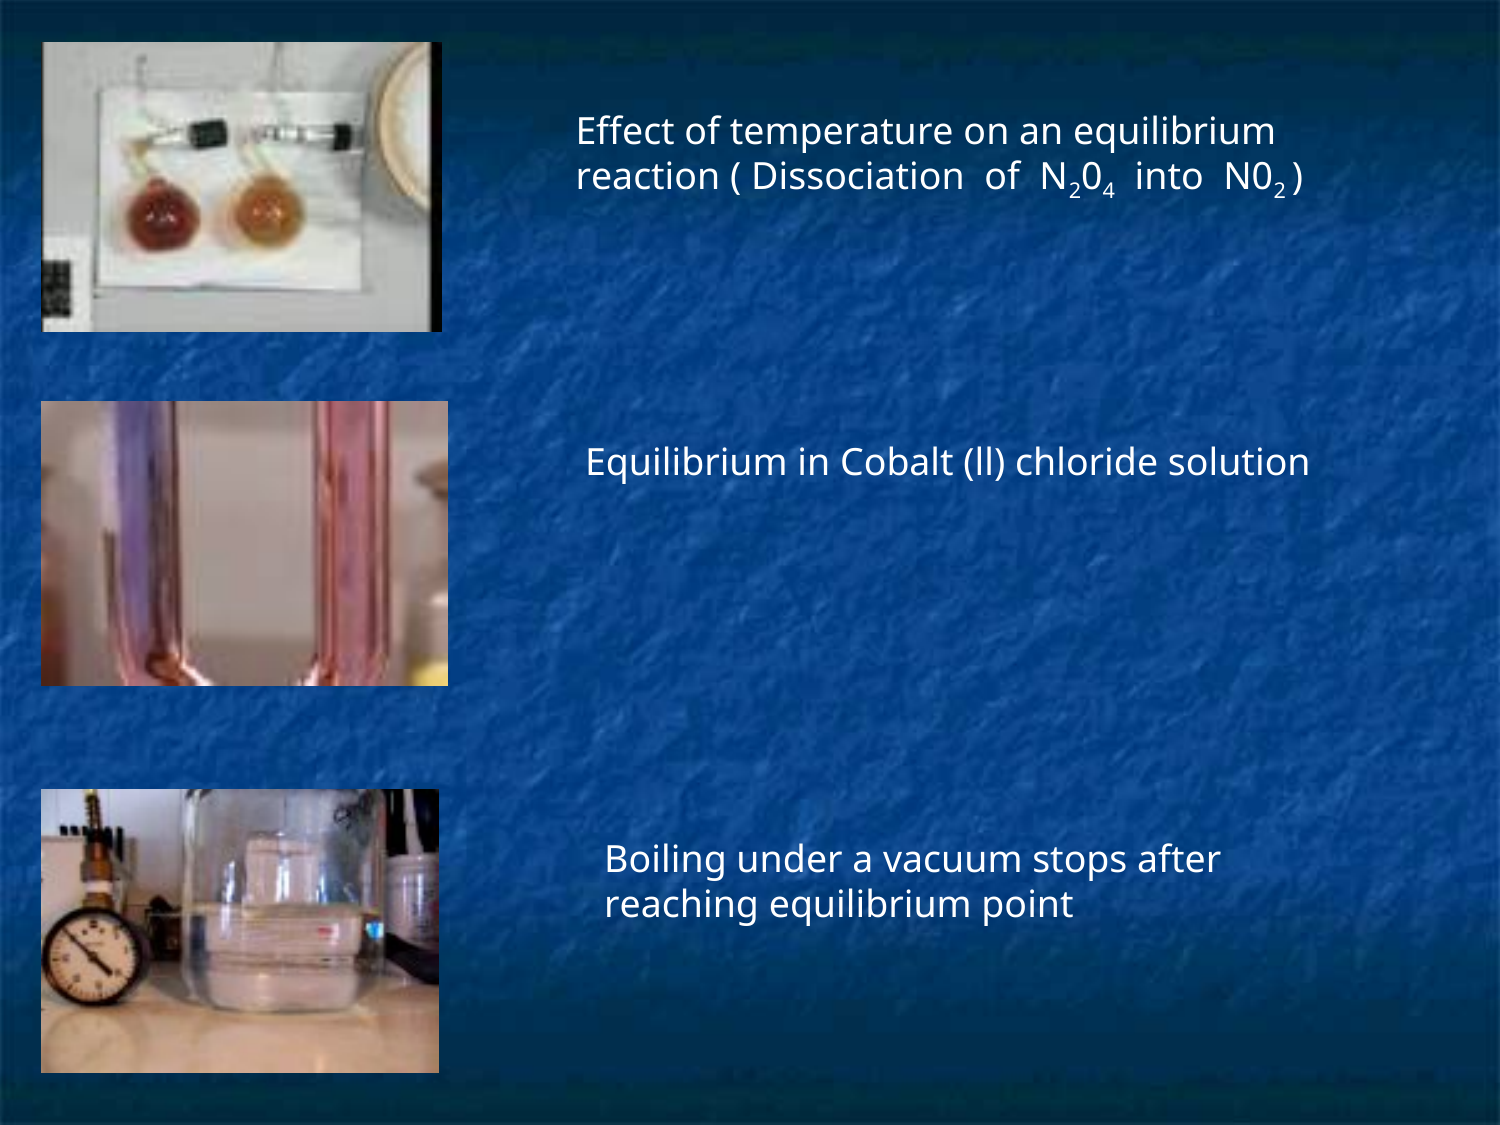

Effect of temperature on an equilibrium reaction ( Dissociation of N204 into N02 )
Equilibrium in Cobalt (ll) chloride solution
Boiling under a vacuum stops after reaching equilibrium point